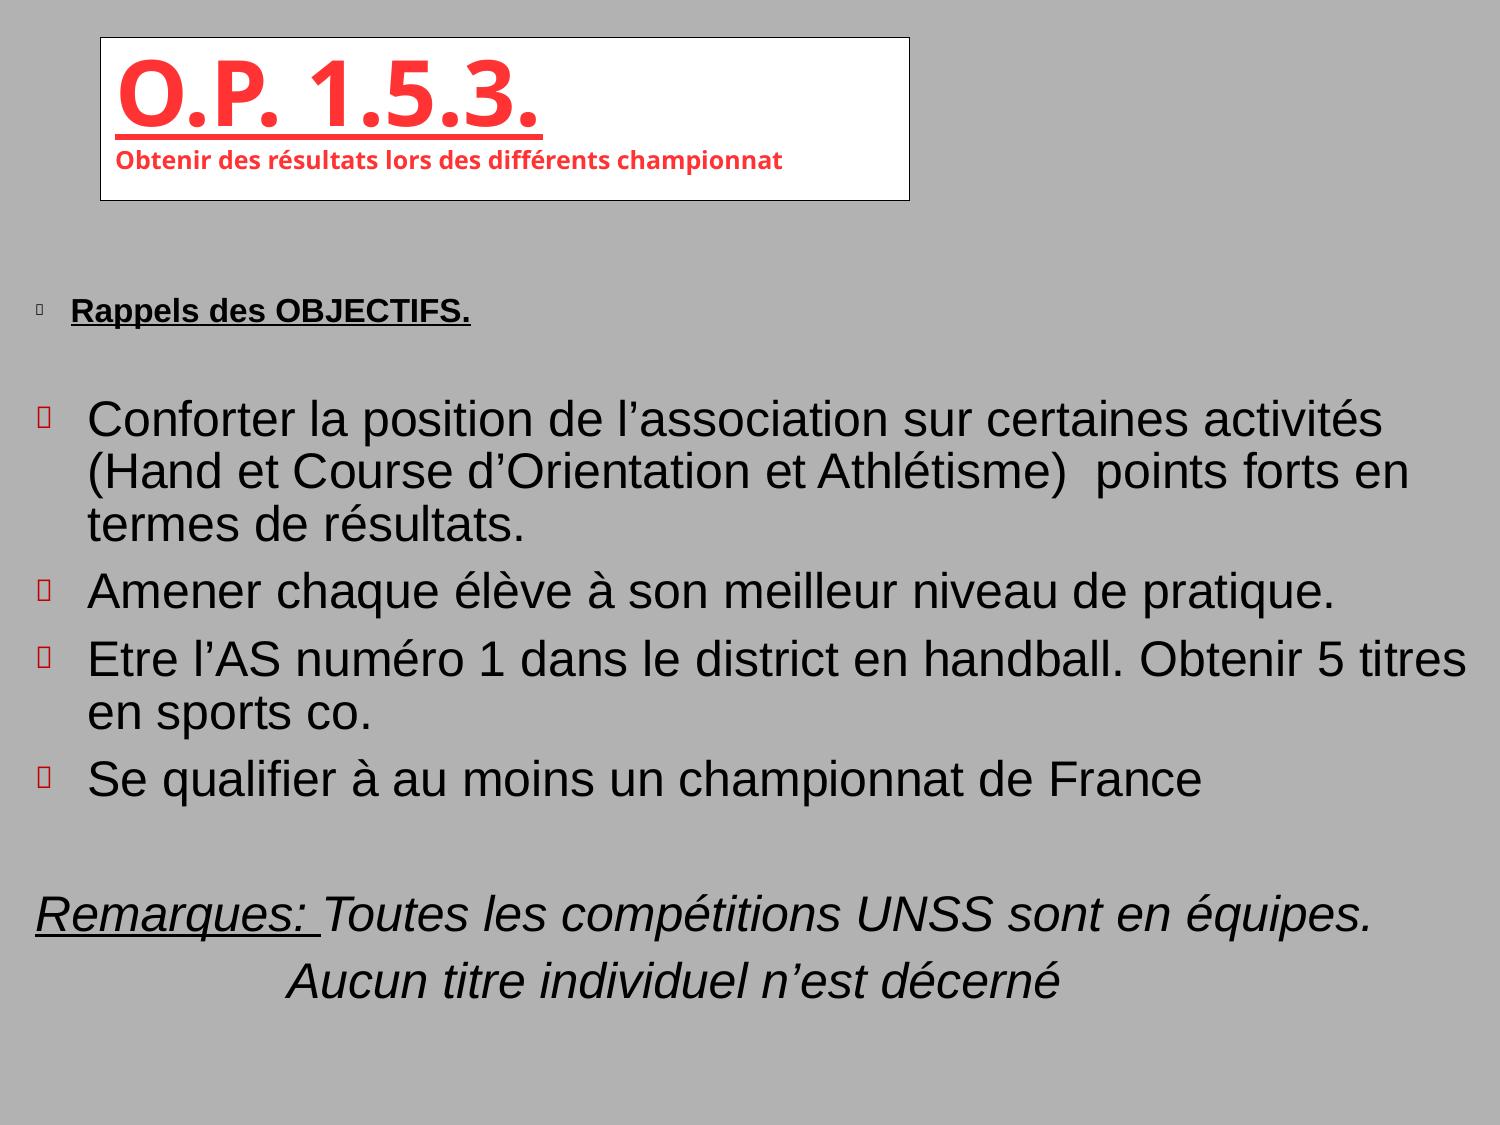

# O.P. 1.5.3. Obtenir des résultats lors des différents championnat
Rappels des OBJECTIFS.
Conforter la position de l’association sur certaines activités (Hand et Course d’Orientation et Athlétisme)  points forts en termes de résultats.
Amener chaque élève à son meilleur niveau de pratique.
Etre l’AS numéro 1 dans le district en handball. Obtenir 5 titres en sports co.
Se qualifier à au moins un championnat de France
Remarques: Toutes les compétitions UNSS sont en équipes.
 Aucun titre individuel n’est décerné